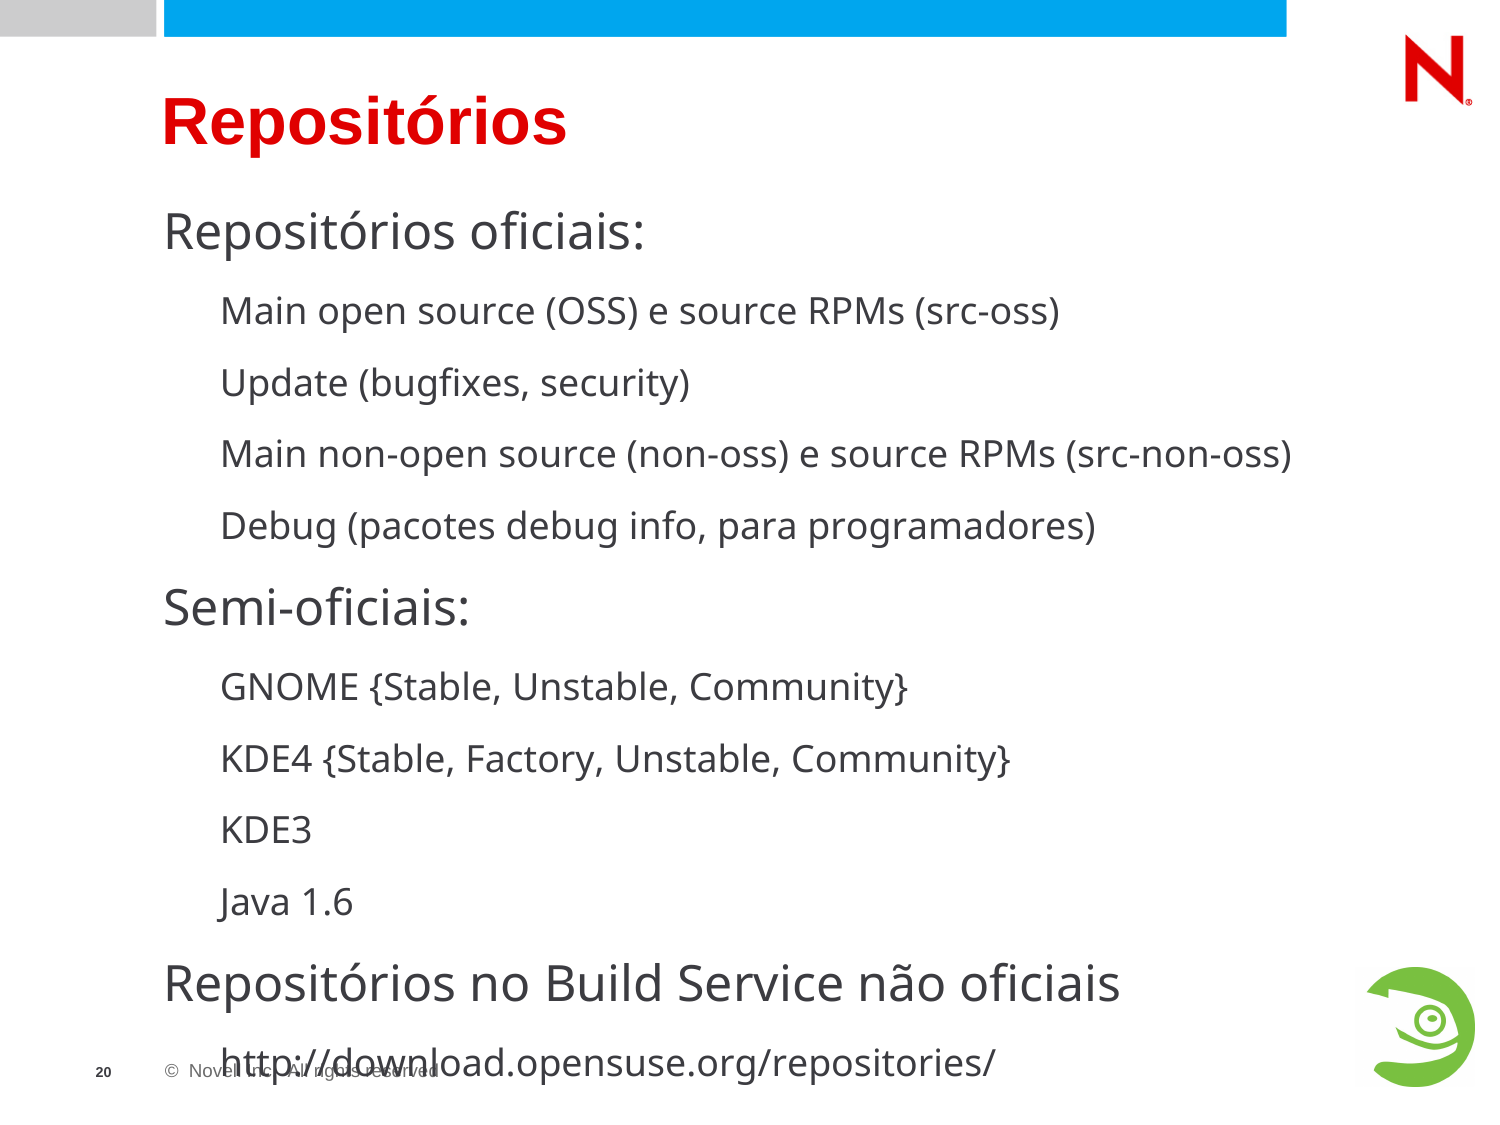

# Repositórios
Repositórios oficiais:
Main open source (OSS) e source RPMs (src-oss)
Update (bugfixes, security)
Main non-open source (non-oss) e source RPMs (src-non-oss)
Debug (pacotes debug info, para programadores)
Semi-oficiais:
GNOME {Stable, Unstable, Community}
KDE4 {Stable, Factory, Unstable, Community}
KDE3
Java 1.6
Repositórios no Build Service não oficiais
http://download.opensuse.org/repositories/